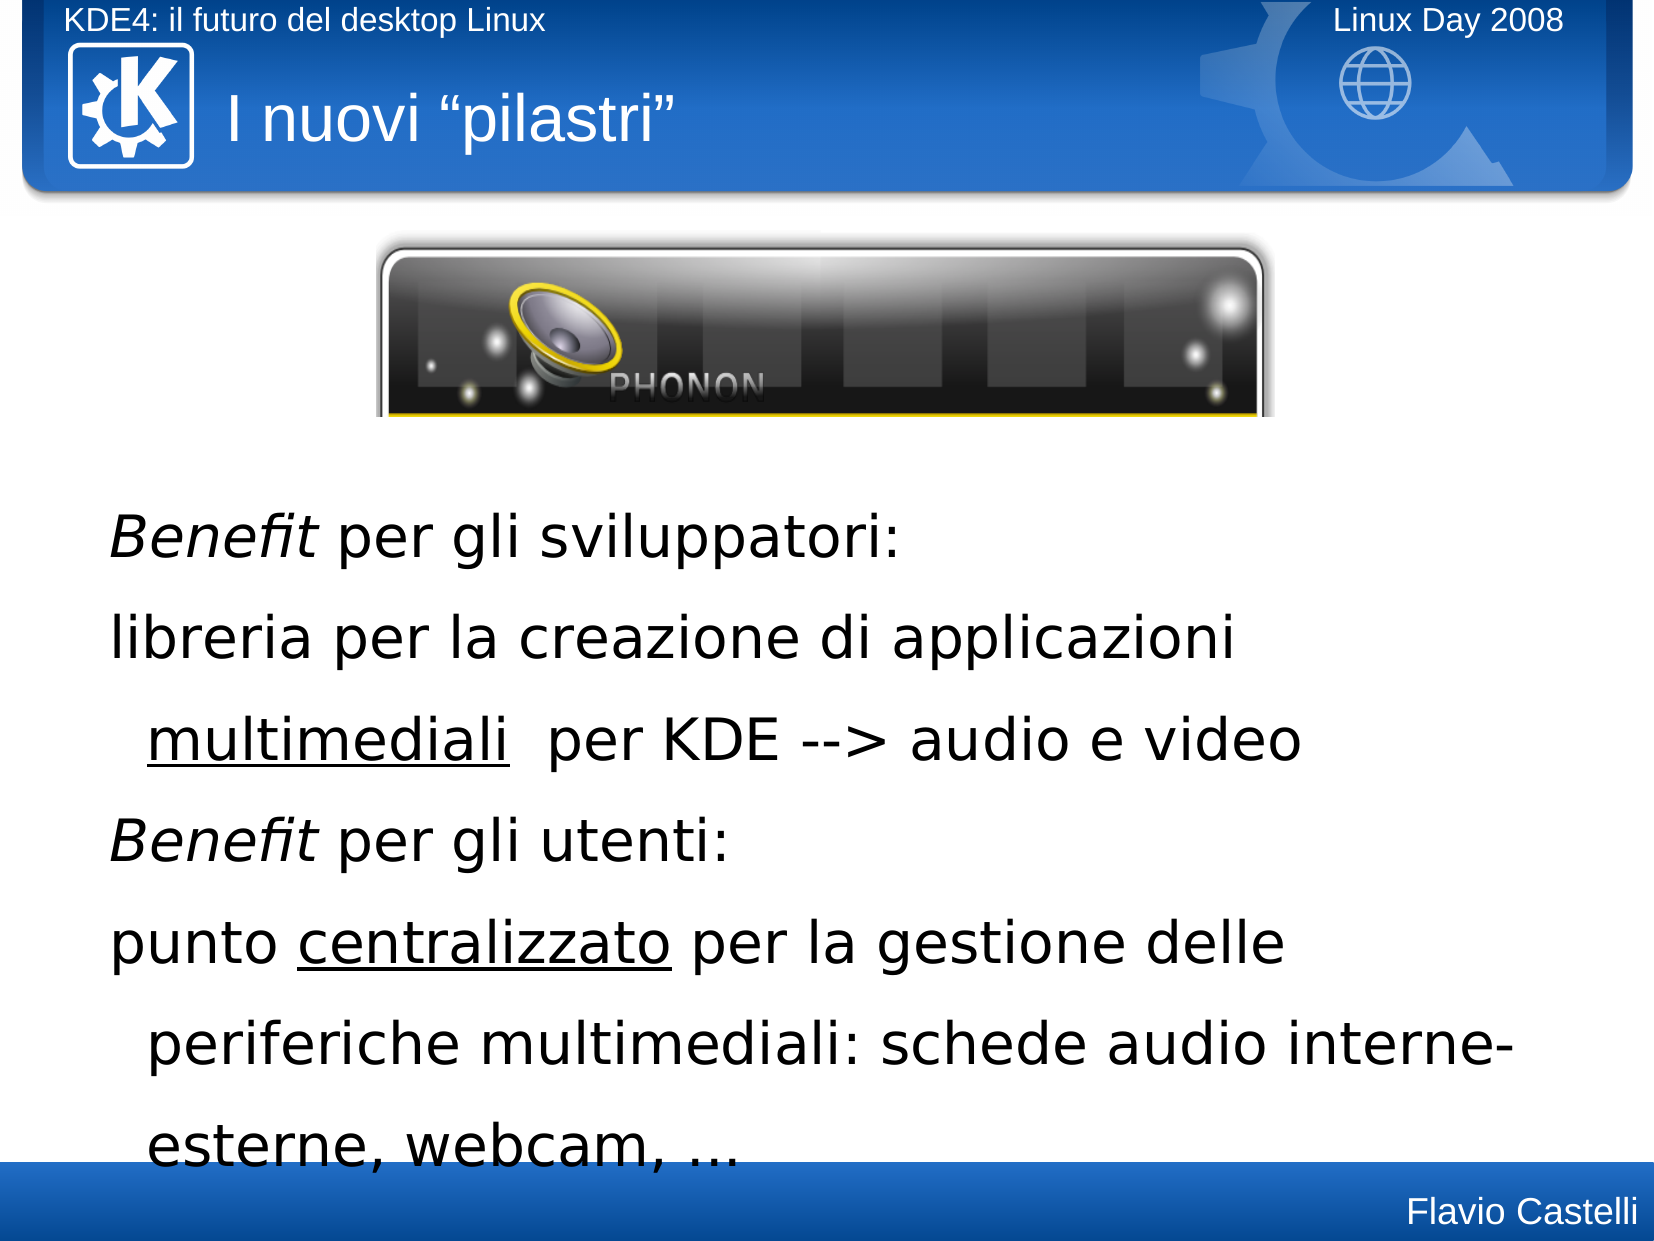

# I nuovi “pilastri”
Benefit per gli sviluppatori:
libreria per la creazione di applicazioni multimediali per KDE --> audio e video
Benefit per gli utenti:
punto centralizzato per la gestione delle periferiche multimediali: schede audio interne-esterne, webcam, ...